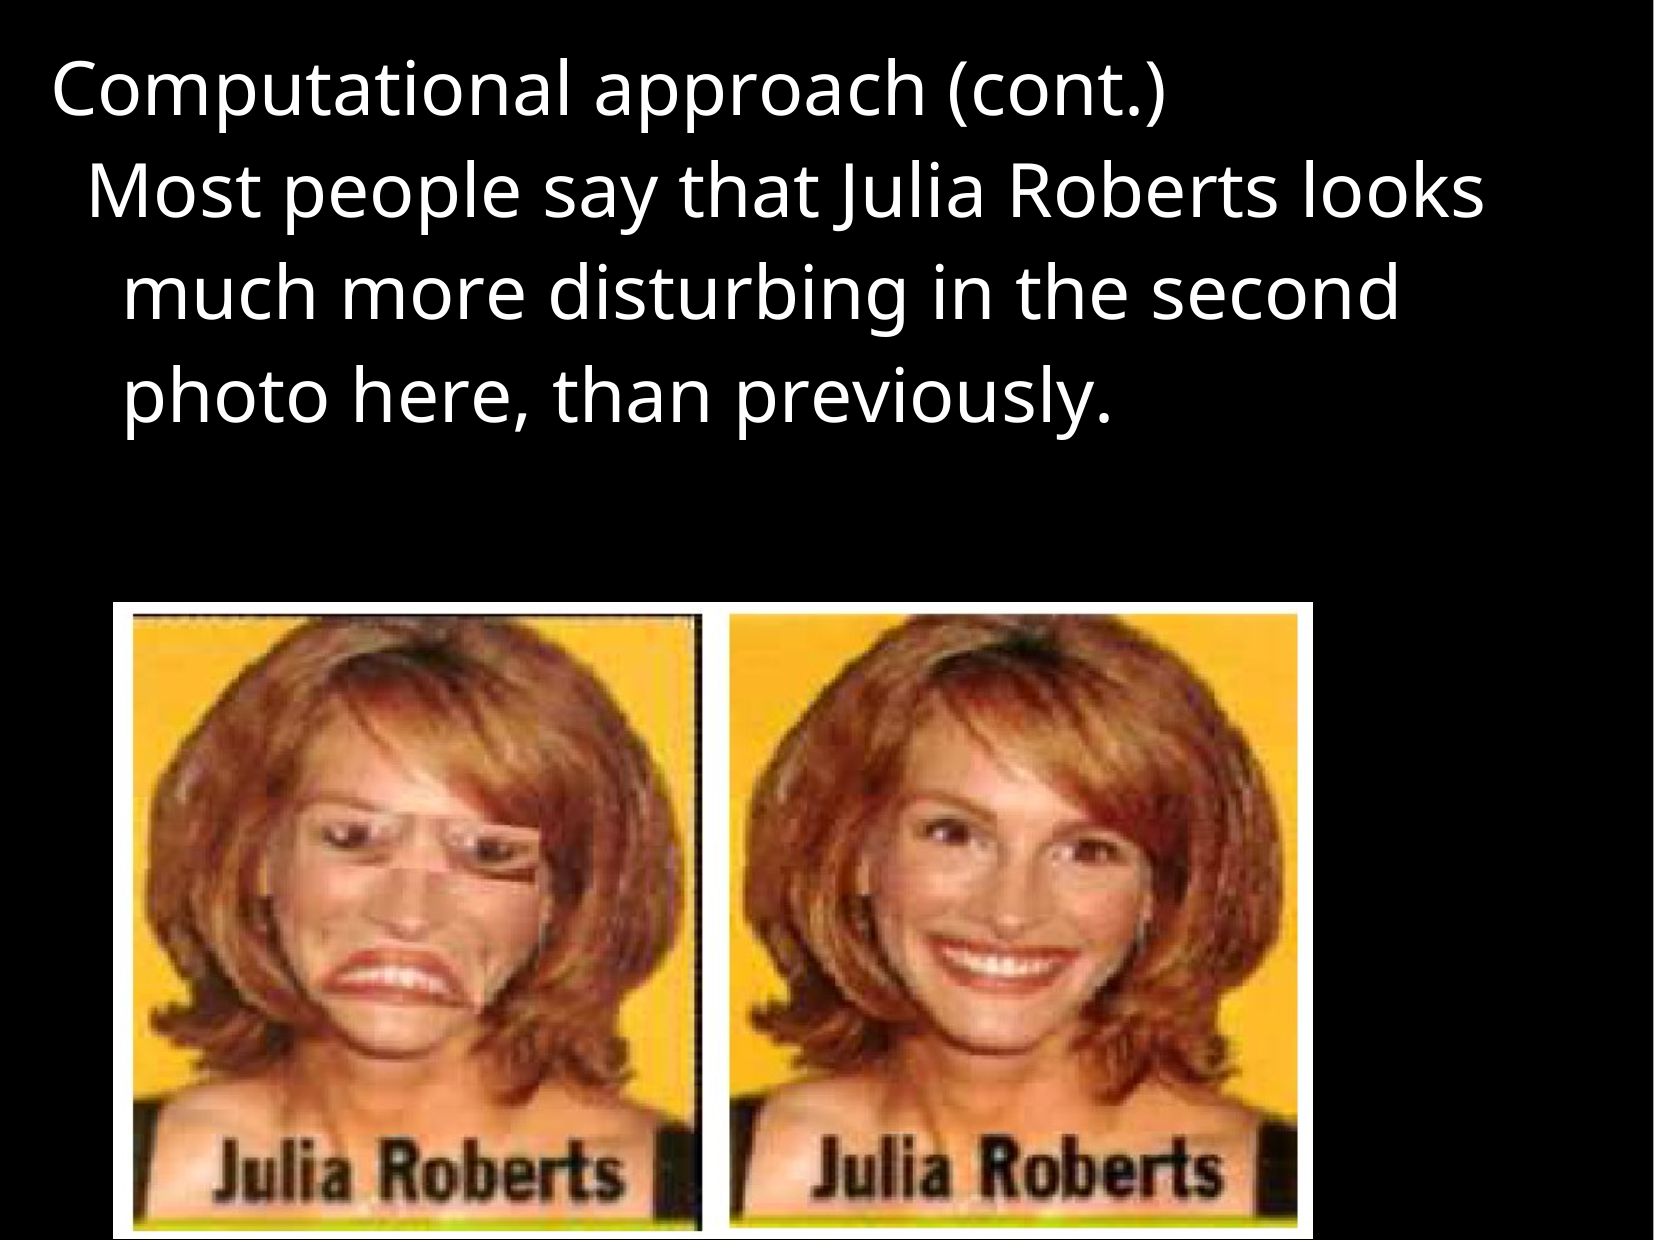

Computational approach (cont.)
Most people say that Julia Roberts looks much more disturbing in the second photo here, than previously.